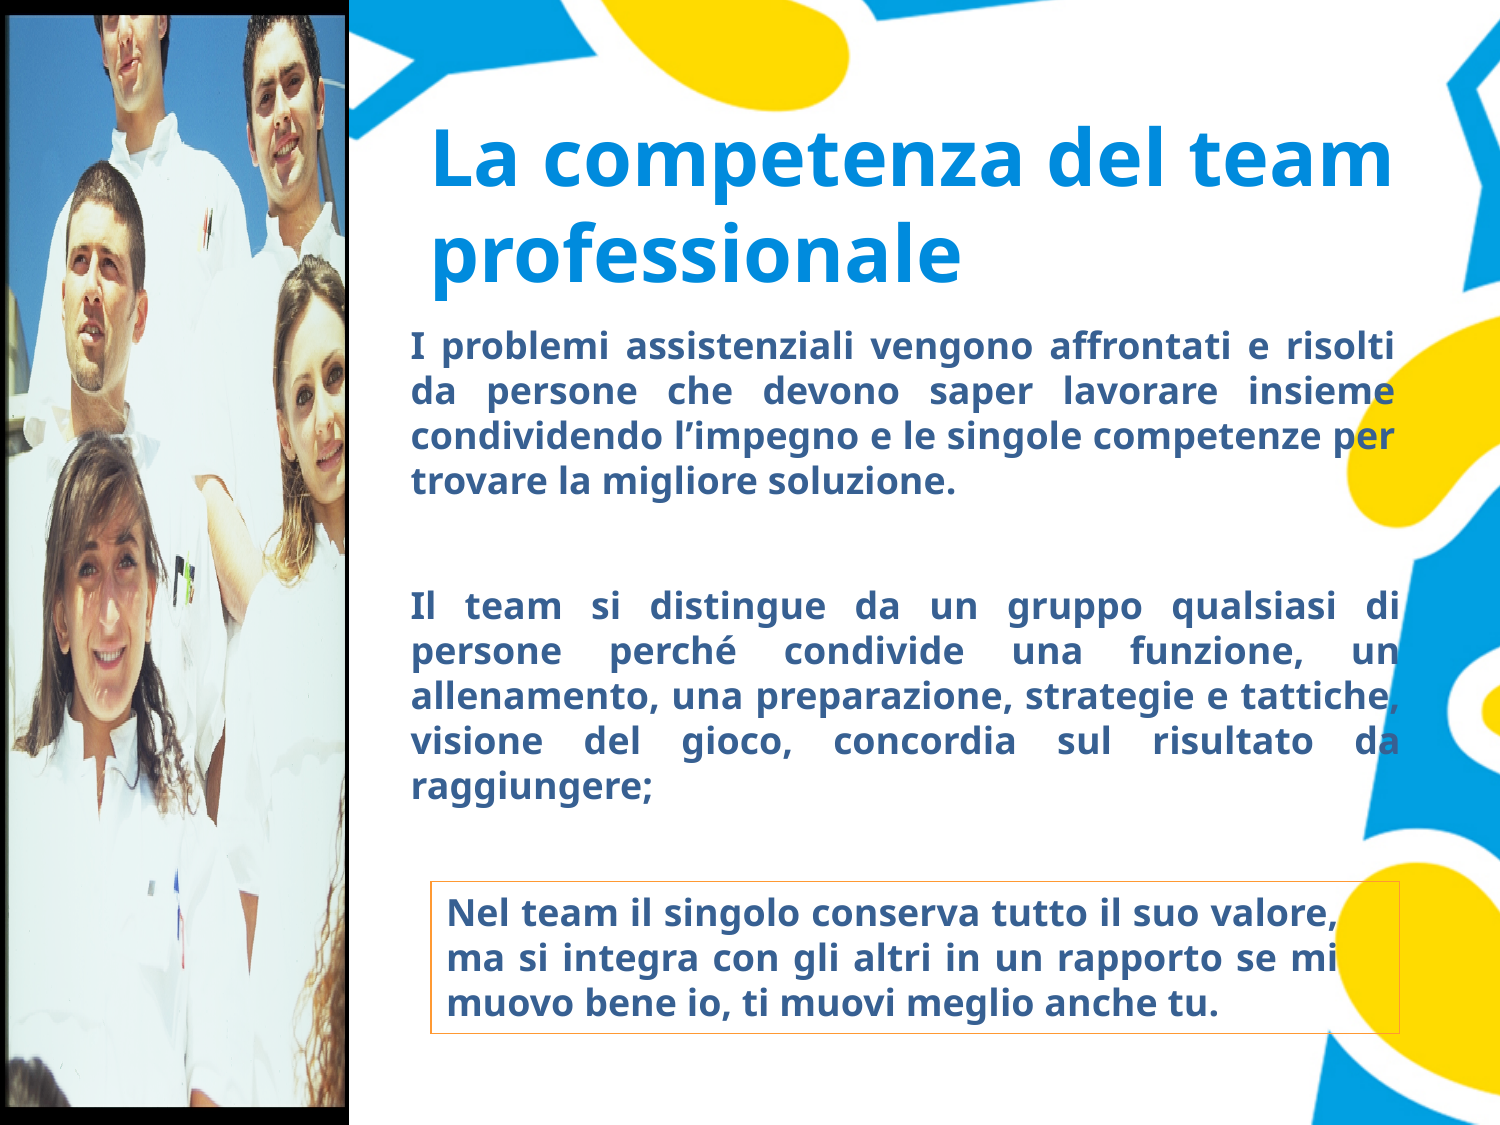

# La competenza del team professionale
I problemi assistenziali vengono affrontati e risolti da persone che devono saper lavorare insieme condividendo l’impegno e le singole competenze per trovare la migliore soluzione.
Il team si distingue da un gruppo qualsiasi di persone perché condivide una funzione, un allenamento, una preparazione, strategie e tattiche, visione del gioco, concordia sul risultato da raggiungere;
Nel team il singolo conserva tutto il suo valore, ma si integra con gli altri in un rapporto se mi muovo bene io, ti muovi meglio anche tu.